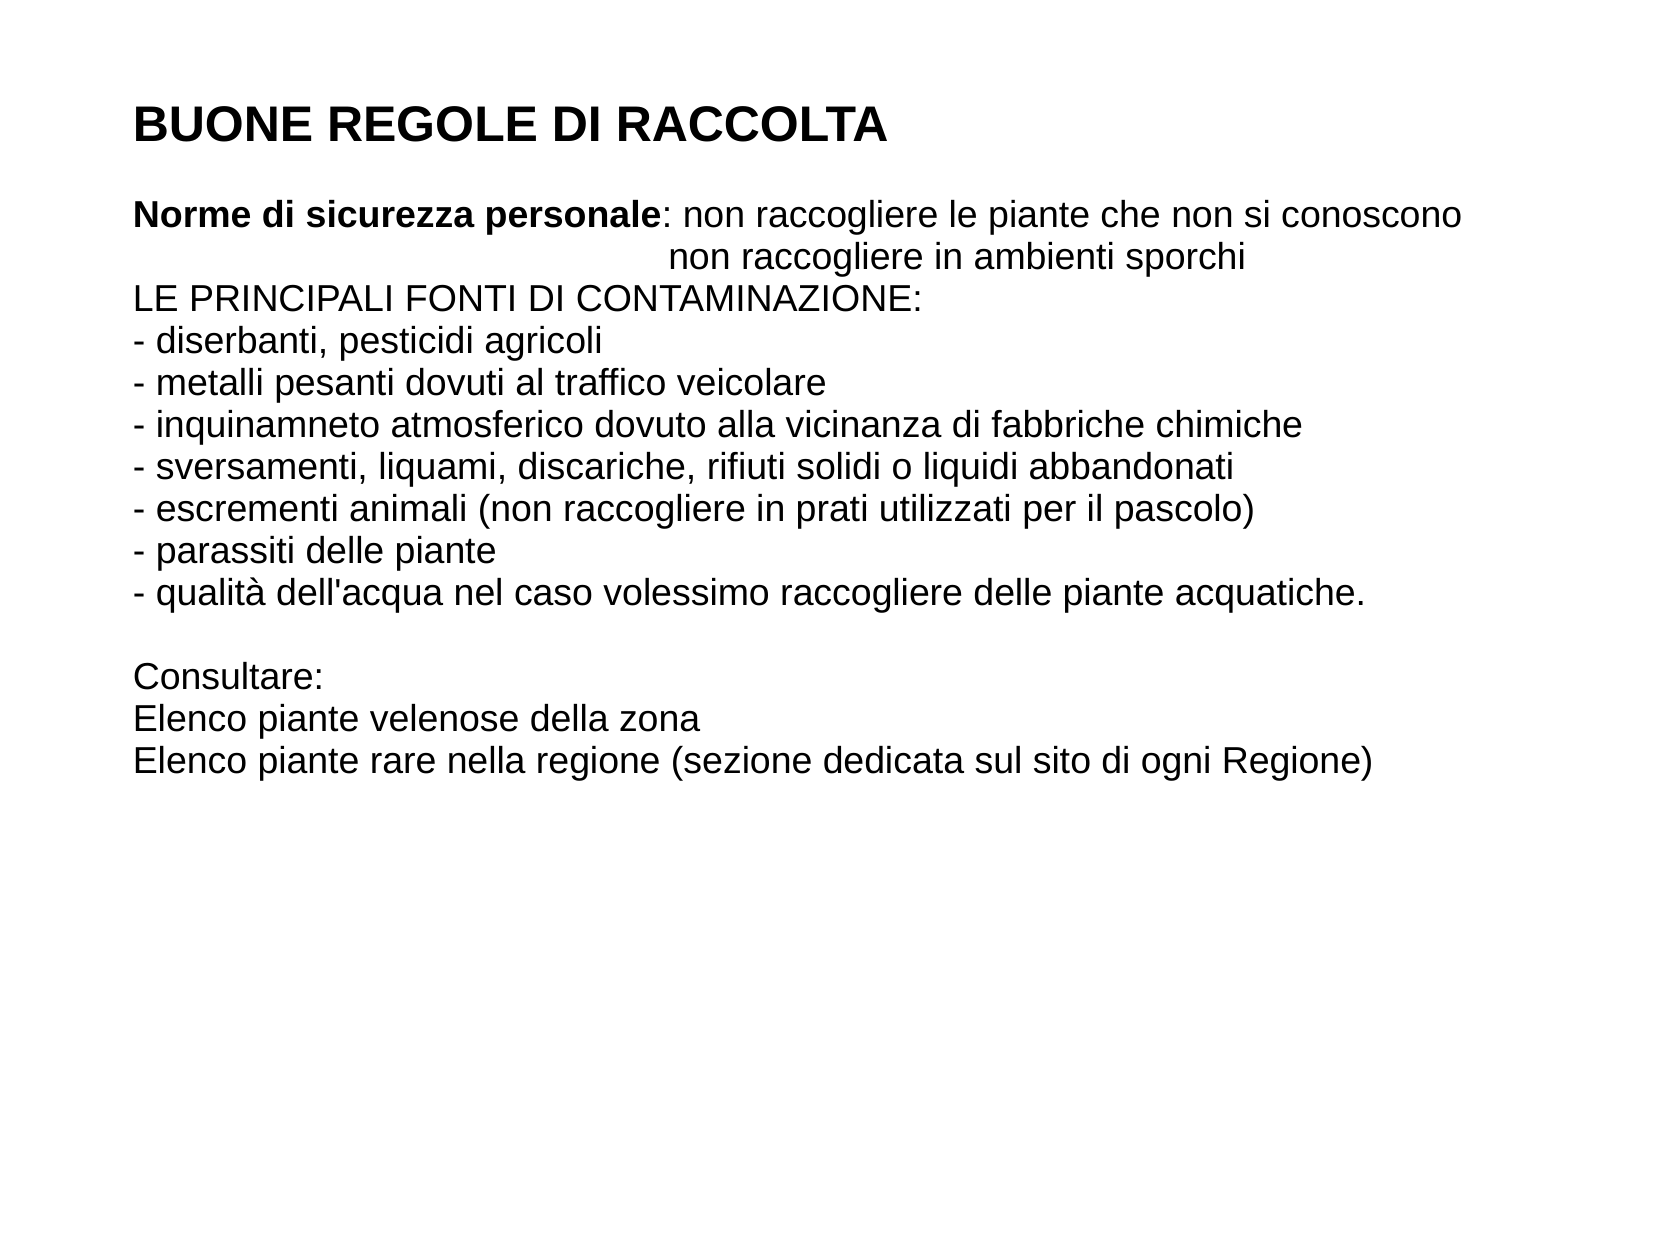

BUONE REGOLE DI RACCOLTA
Norme di sicurezza personale: non raccogliere le piante che non si conoscono
 non raccogliere in ambienti sporchi
LE PRINCIPALI FONTI DI CONTAMINAZIONE:
- diserbanti, pesticidi agricoli
- metalli pesanti dovuti al traffico veicolare
- inquinamneto atmosferico dovuto alla vicinanza di fabbriche chimiche
- sversamenti, liquami, discariche, rifiuti solidi o liquidi abbandonati
- escrementi animali (non raccogliere in prati utilizzati per il pascolo)
- parassiti delle piante
- qualità dell'acqua nel caso volessimo raccogliere delle piante acquatiche.
Consultare:
Elenco piante velenose della zona
Elenco piante rare nella regione (sezione dedicata sul sito di ogni Regione)